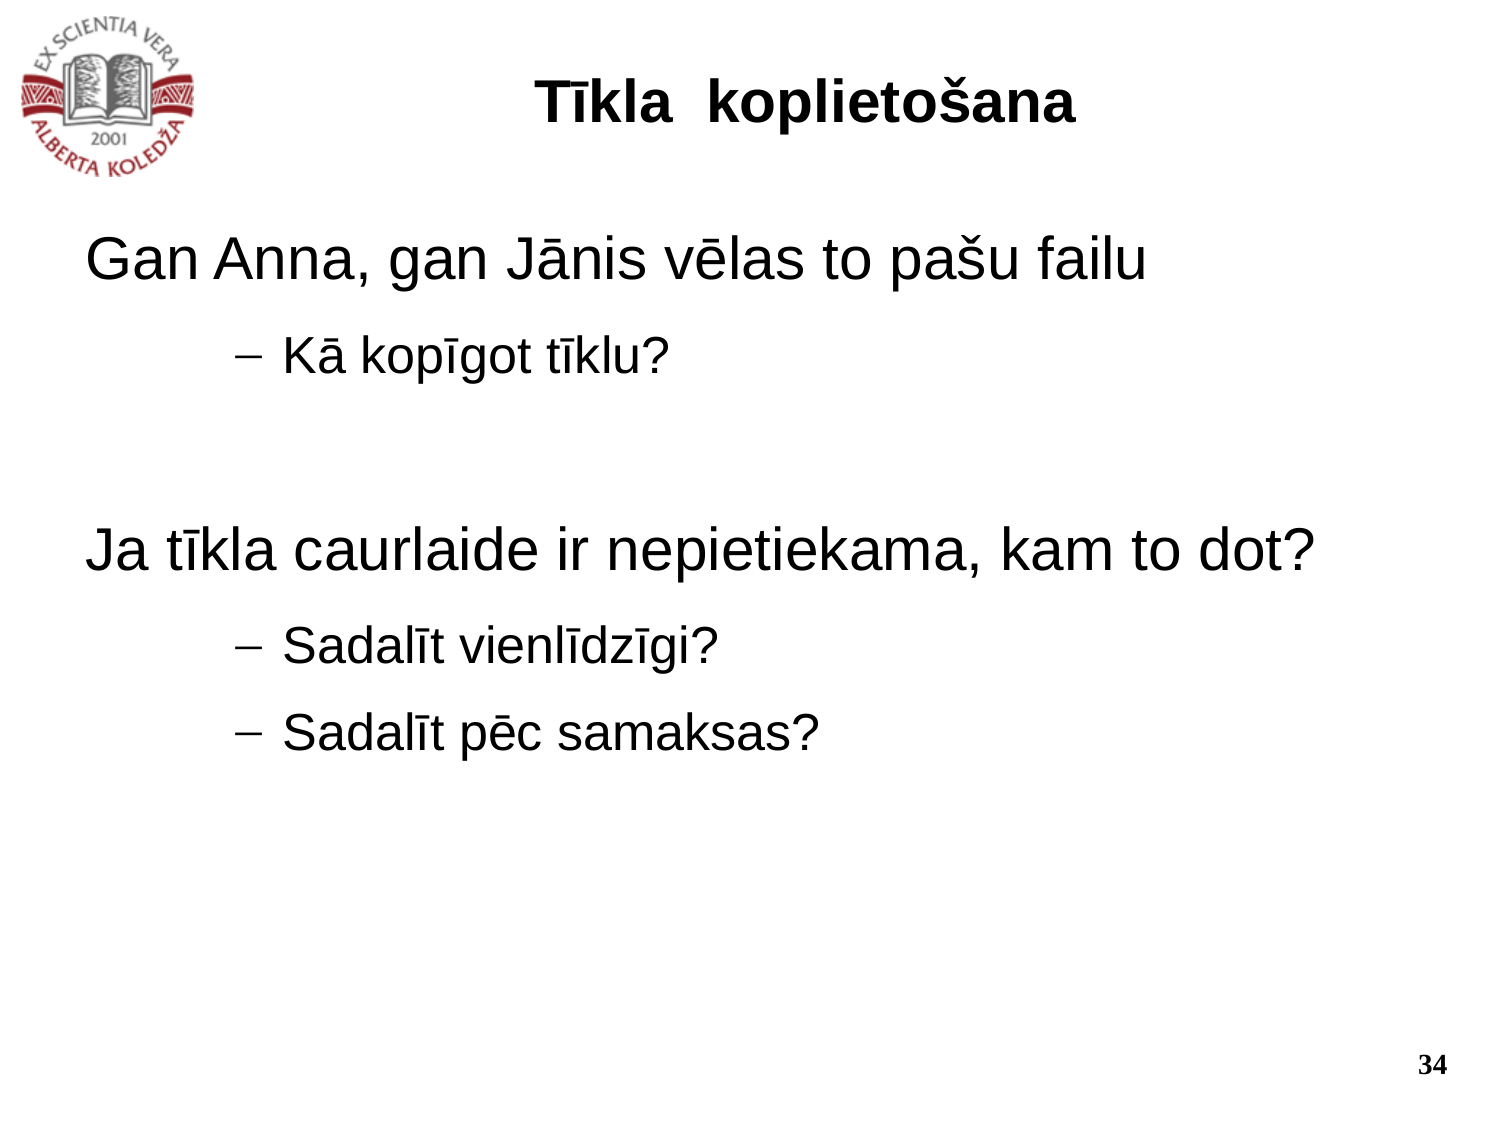

# Tīkla koplietošana
Gan Anna, gan Jānis vēlas to pašu failu
Kā kopīgot tīklu?
Ja tīkla caurlaide ir nepietiekama, kam to dot?
Sadalīt vienlīdzīgi?
Sadalīt pēc samaksas?